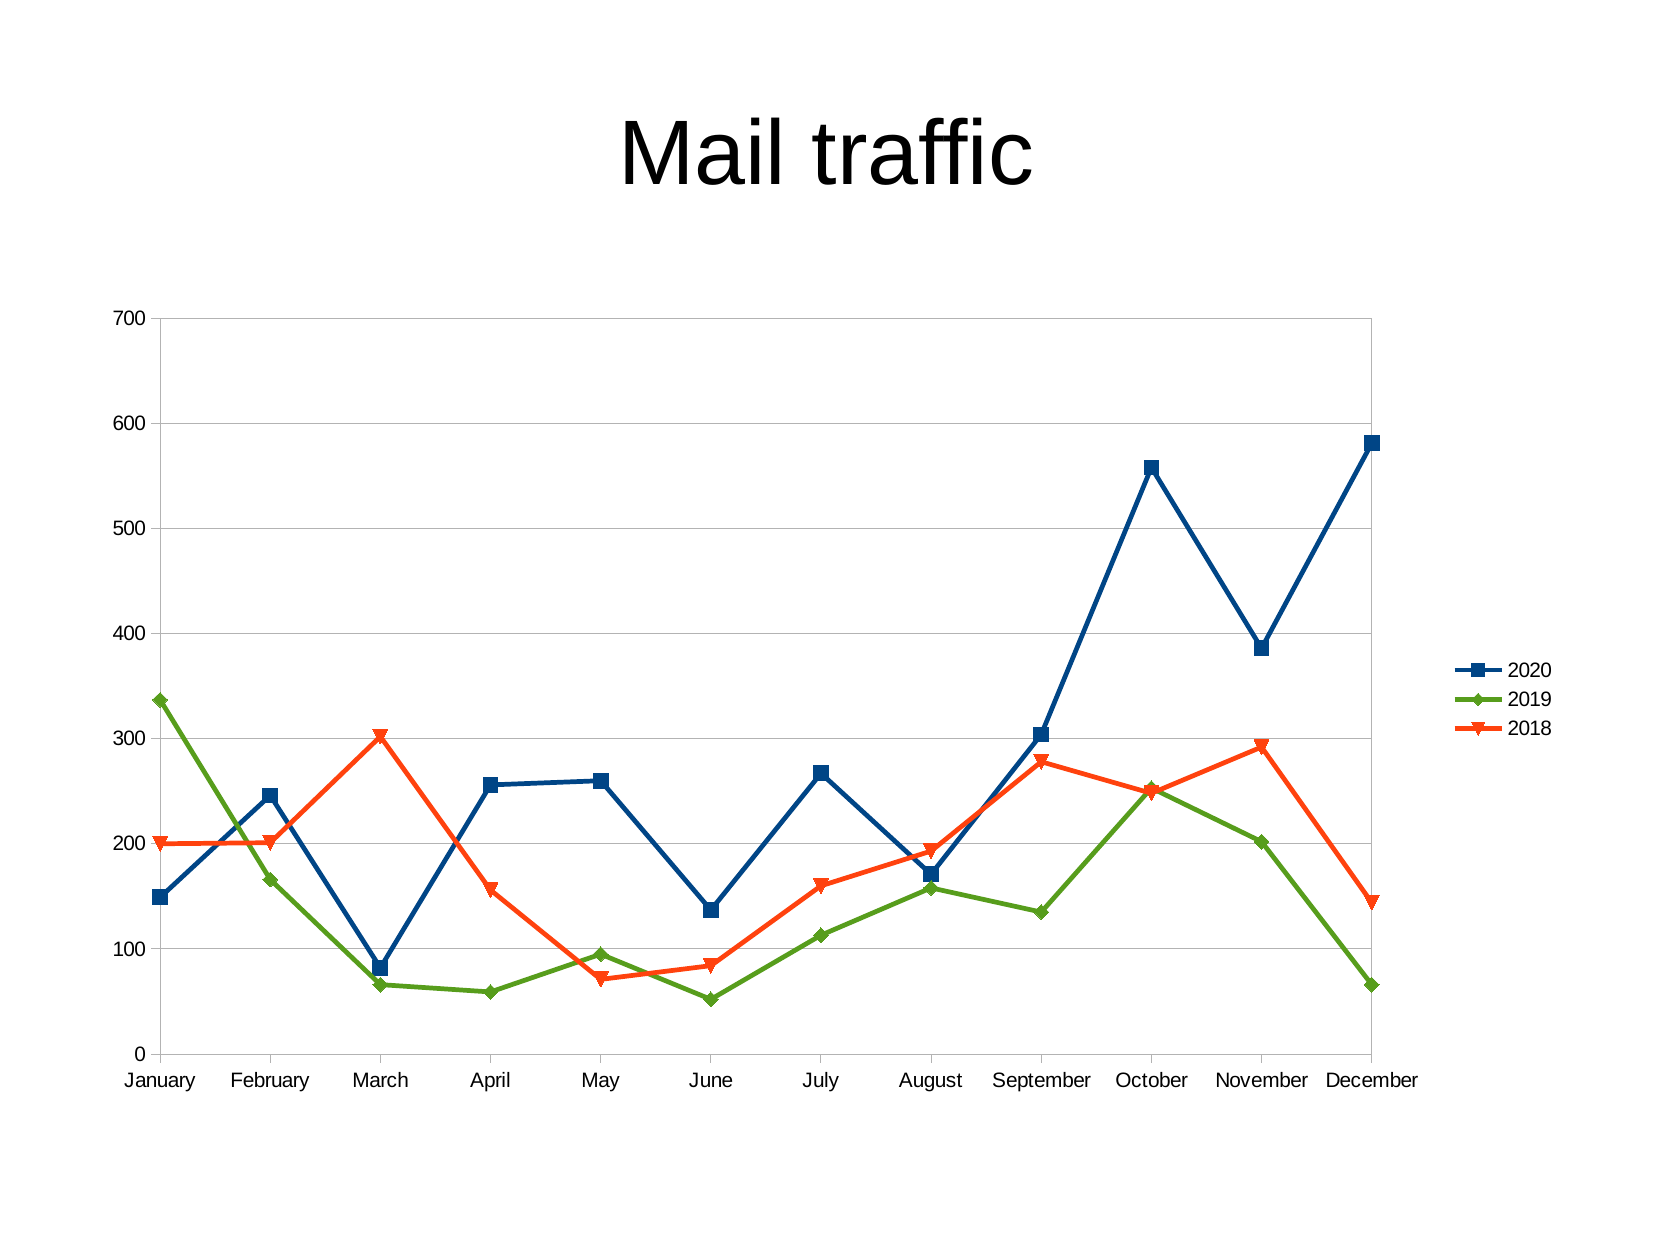

# Mail traffic
### Chart
| Category | 2020 | 2019 | 2018 |
|---|---|---|---|
| January | 149.0 | 337.0 | 200.0 |
| February | 246.0 | 166.0 | 201.0 |
| March | 82.0 | 66.0 | 302.0 |
| April | 256.0 | 59.0 | 156.0 |
| May | 260.0 | 95.0 | 71.0 |
| June | 137.0 | 52.0 | 84.0 |
| July | 267.0 | 113.0 | 160.0 |
| August | 171.0 | 158.0 | 193.0 |
| September | 304.0 | 135.0 | 278.0 |
| October | 558.0 | 253.0 | 248.0 |
| November | 386.0 | 202.0 | 292.0 |
| December | 581.0 | 66.0 | 144.0 |